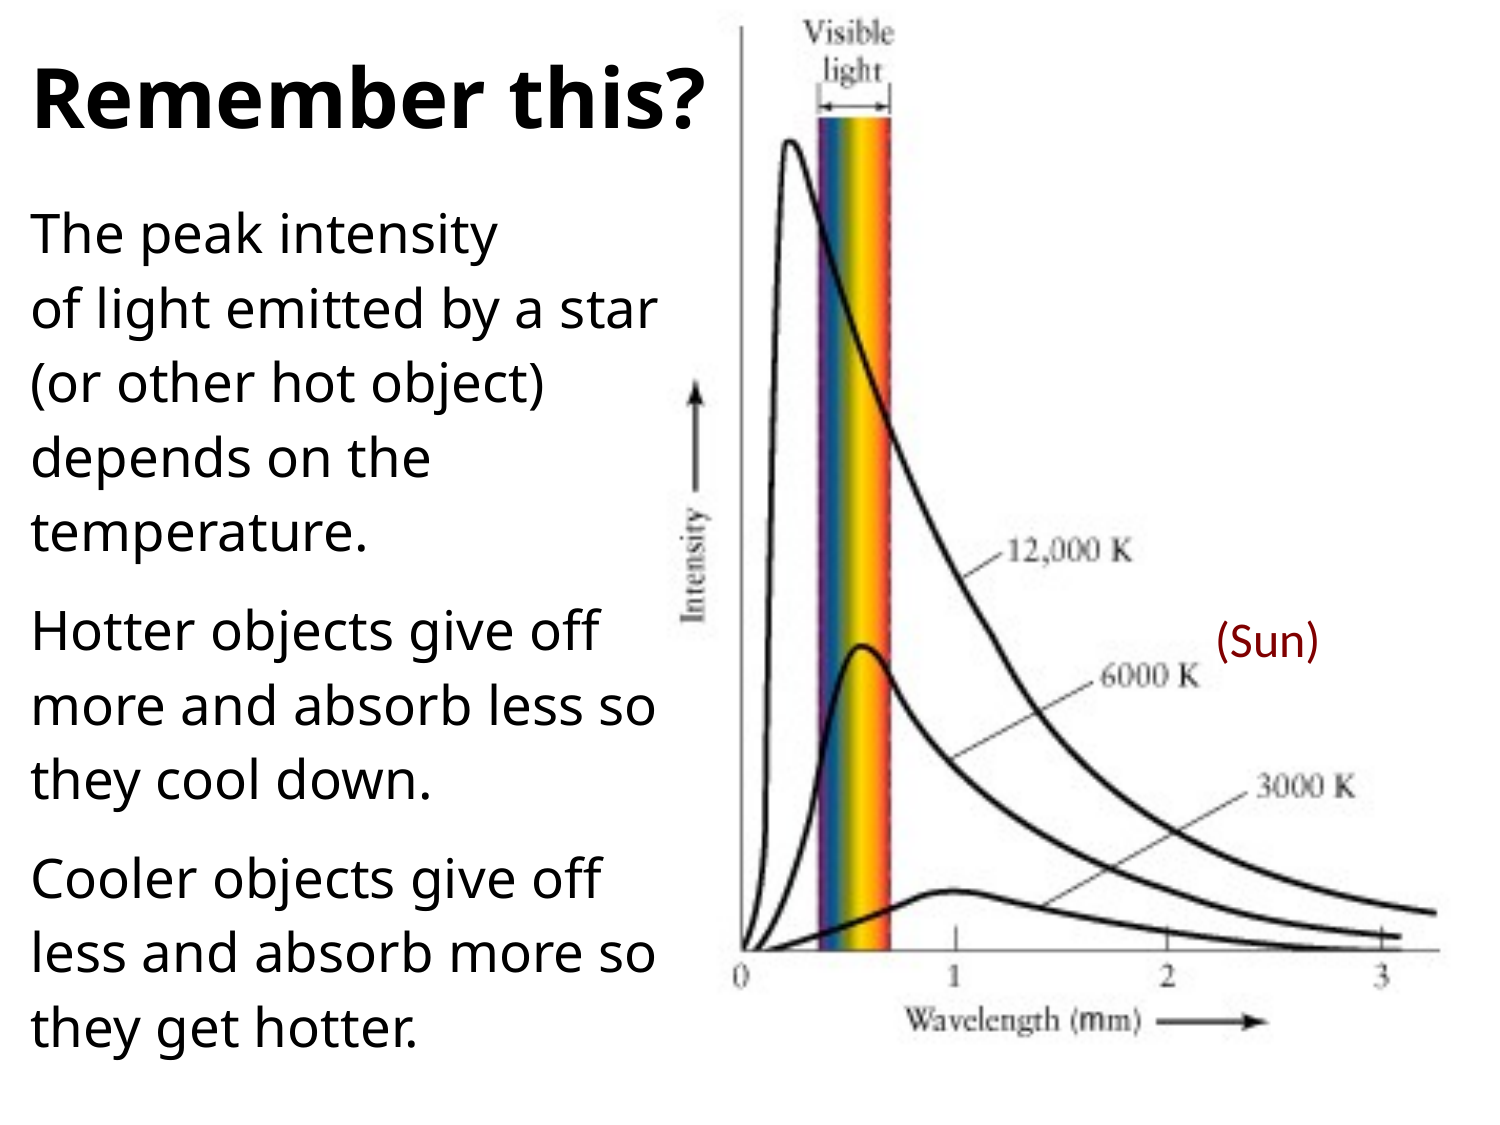

# Remember this?
The peak intensity
of light emitted by a star (or other hot object) depends on the temperature.
Hotter objects give off more and absorb less so they cool down.
Cooler objects give off less and absorb more so they get hotter.
(Sun)